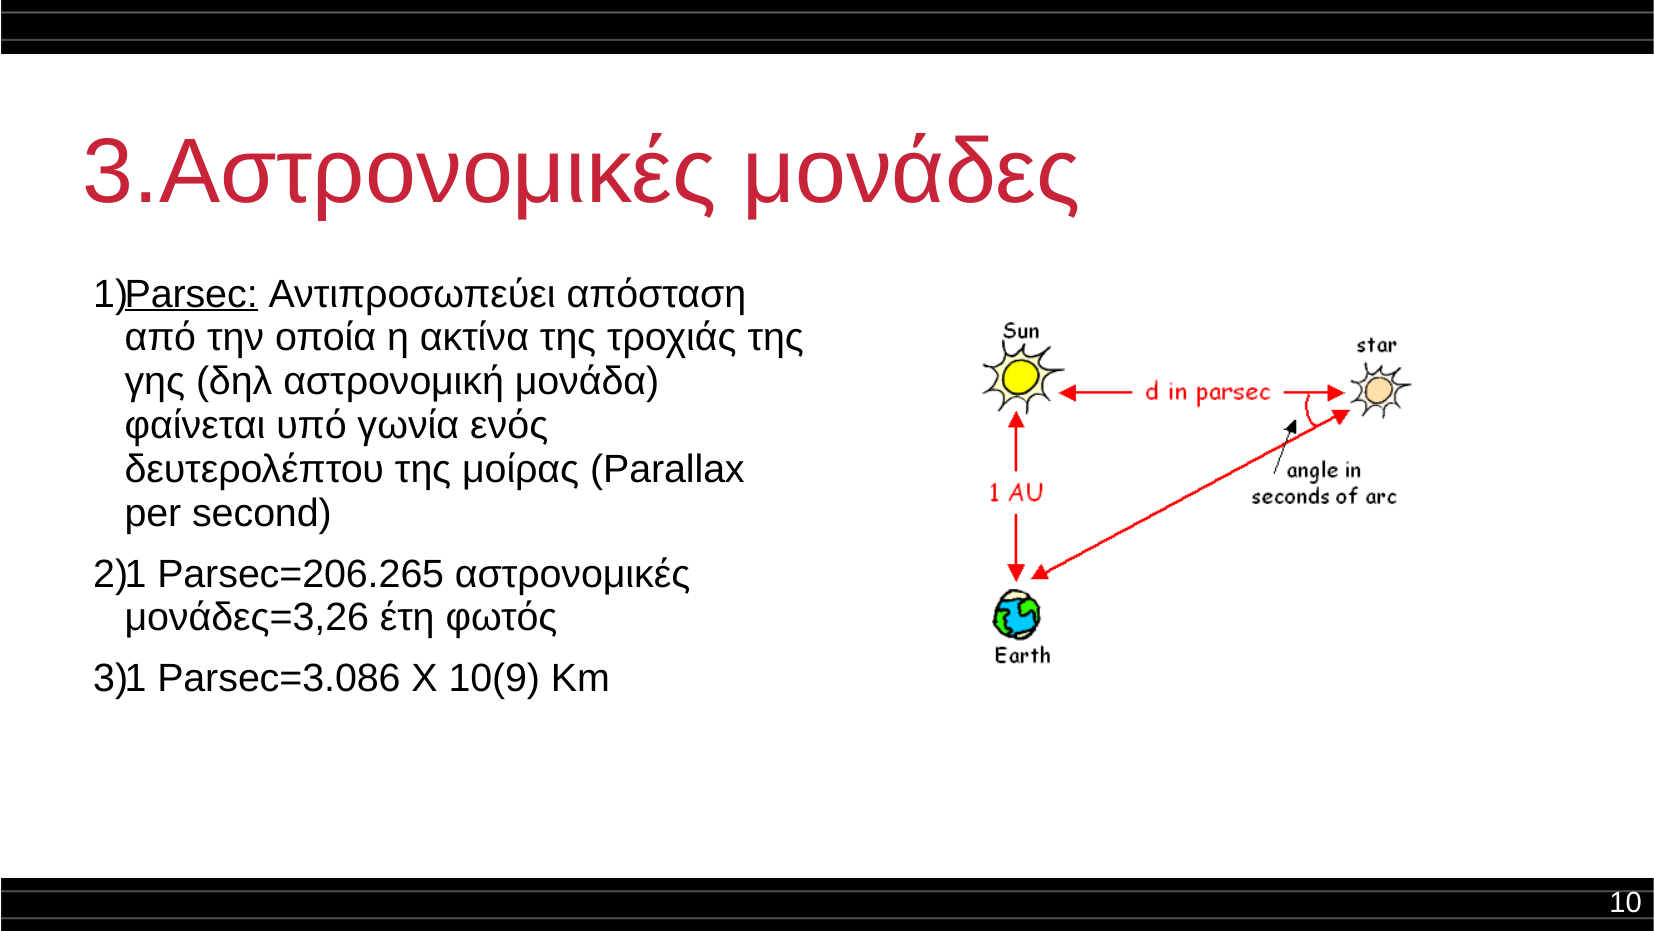

# 3.Αστρονομικές μονάδες
Parsec: Αντιπροσωπεύει απόσταση από την οποία η ακτίνα της τροχιάς της γης (δηλ αστρονομική μονάδα) φαίνεται υπό γωνία ενός δευτερολέπτου της μοίρας (Parallax per second)
1 Parsec=206.265 αστρονομικές μονάδες=3,26 έτη φωτός
1 Parsec=3.086 X 10(9) Km